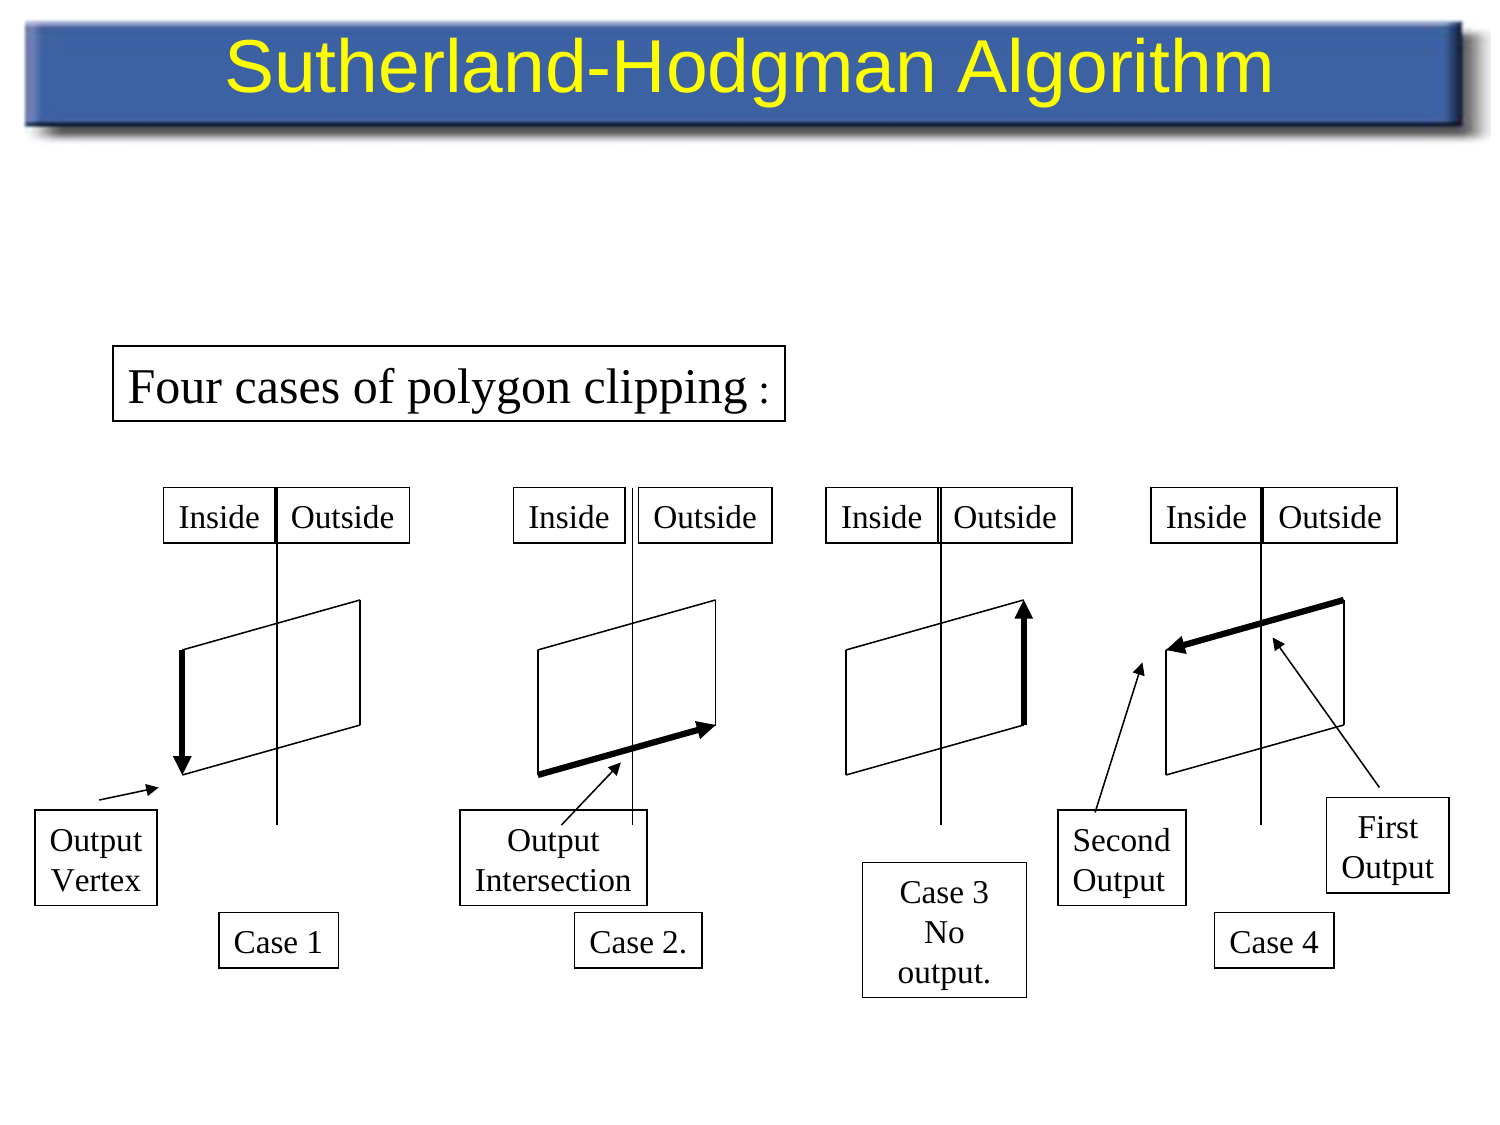

Sutherland-Hodgman Algorithm
Four cases of polygon clipping :
Inside
Outside
Inside
Outside
Inside
Outside
Inside
Outside
First
Output
Output
Vertex
Output
Intersection
Second
Output
Case 3
No output.
Case 1
Case 2.
Case 4